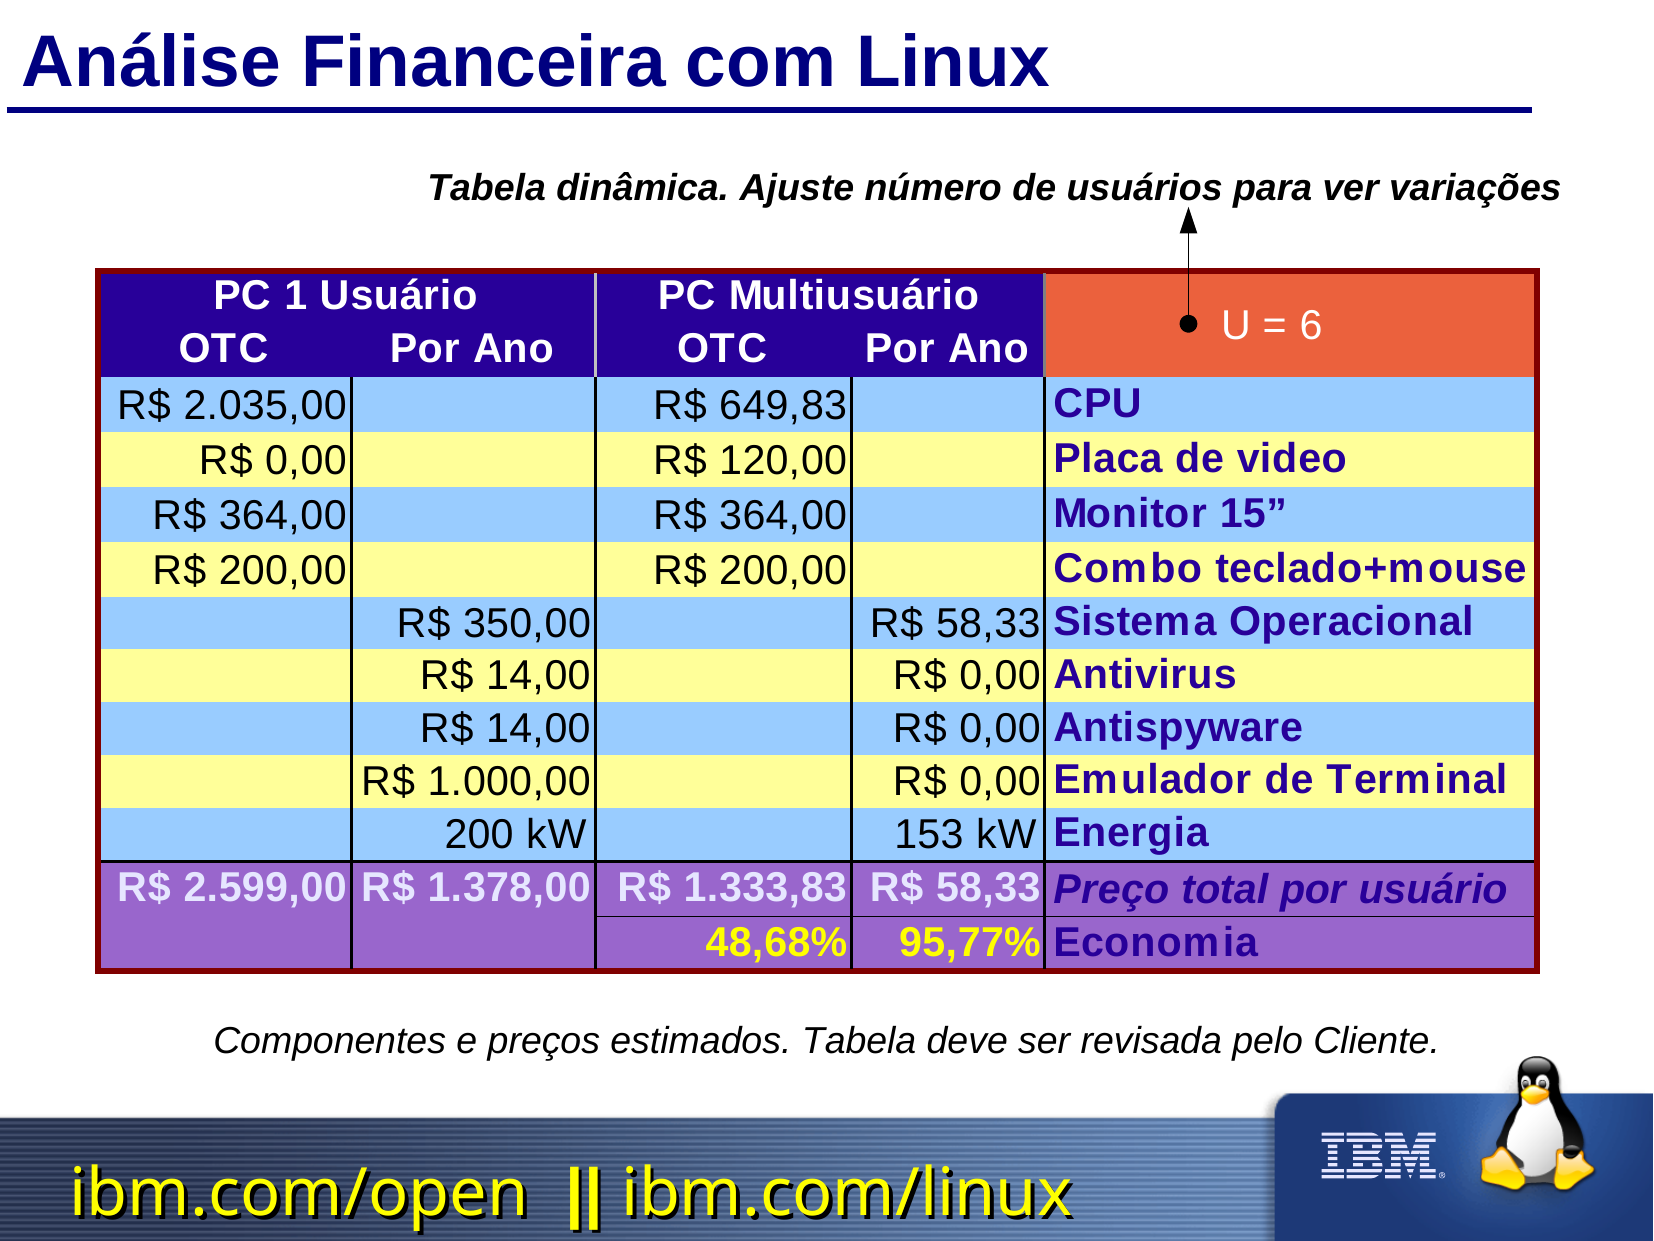

Análise Financeira com Linux
Tabela dinâmica. Ajuste número de usuários para ver variações
Componentes e preços estimados. Tabela deve ser revisada pelo Cliente.